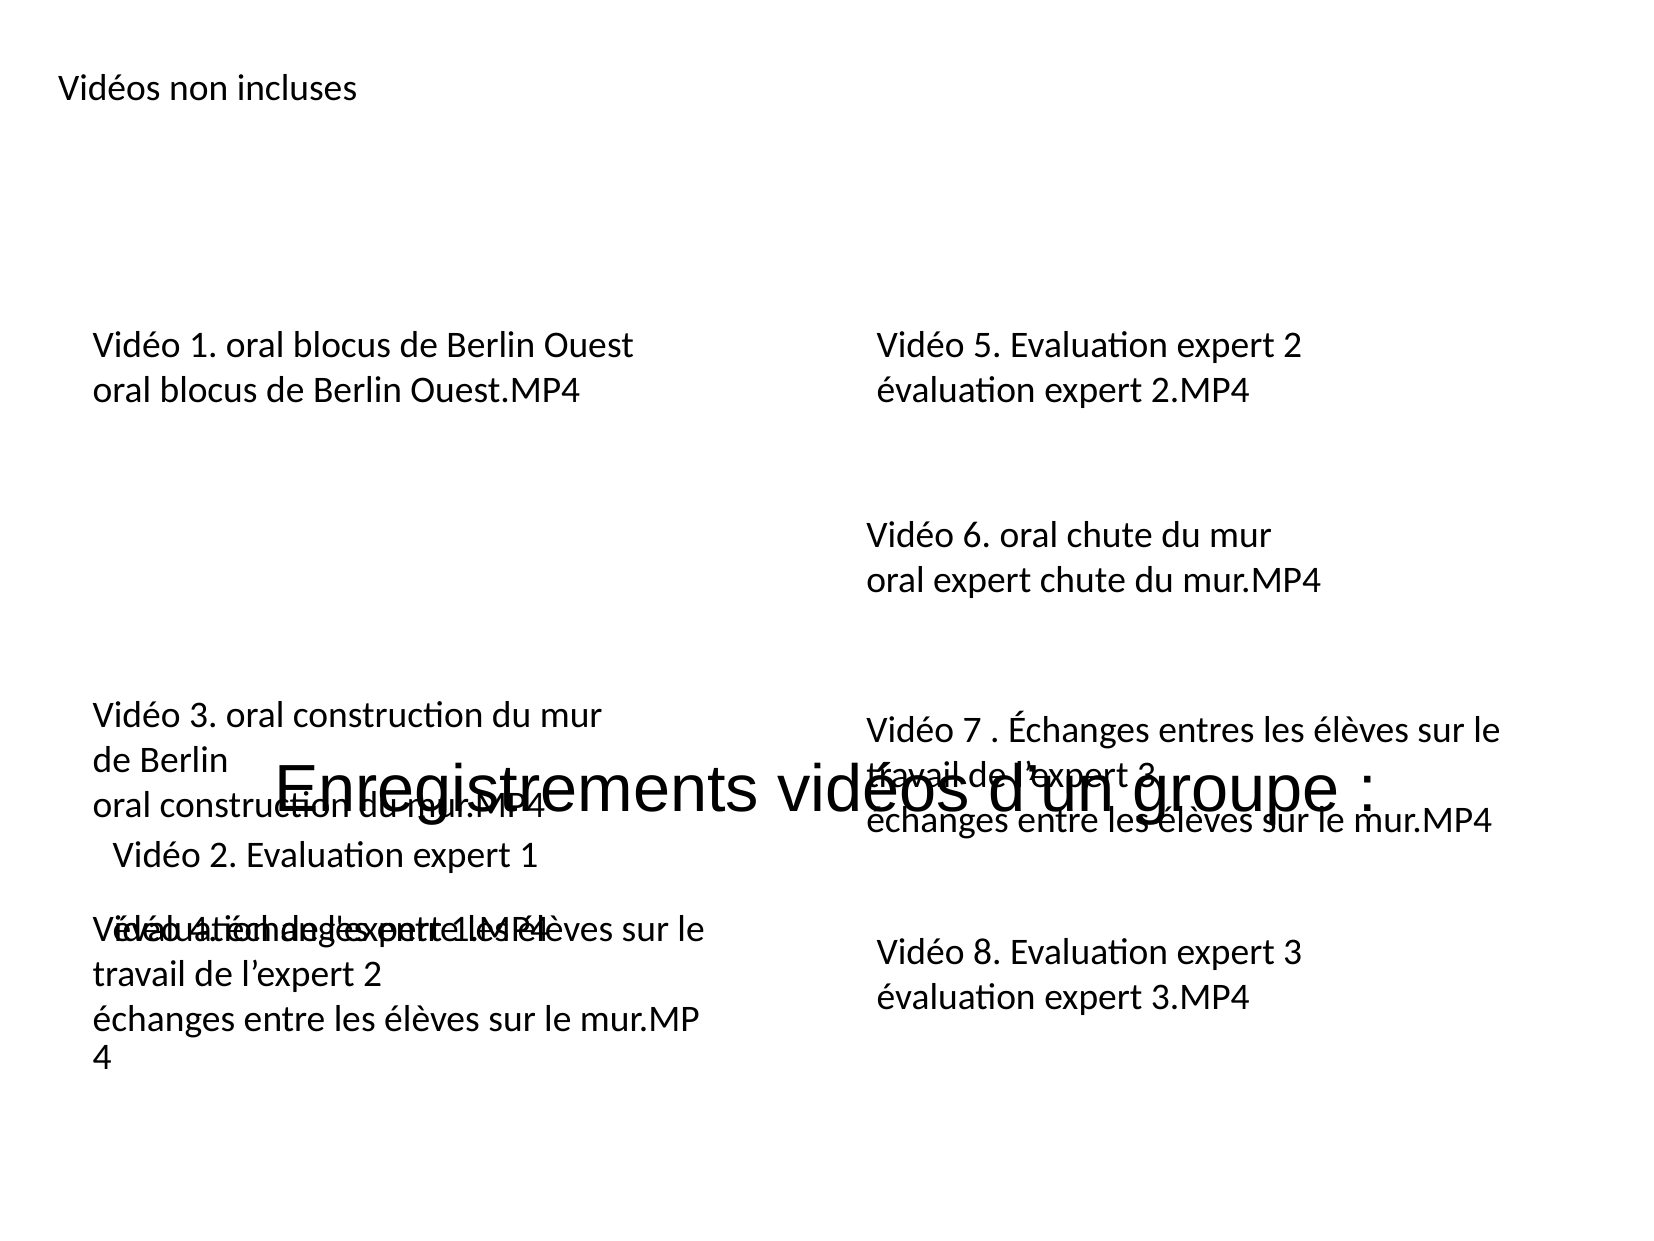

Vidéos non incluses
# Enregistrements vidéos d’un groupe :
Vidéo 1. oral blocus de Berlin Ouest
oral blocus de Berlin Ouest.MP4
Vidéo 5. Evaluation expert 2
évaluation expert 2.MP4
Vidéo 6. oral chute du mur
oral expert chute du mur.MP4
Vidéo 3. oral construction du mur de Berlin
oral construction du mur.MP4
Vidéo 7 . Échanges entres les élèves sur le travail de l’expert 3
échanges entre les élèves sur le mur.MP4
Vidéo 2. Evaluation expert 1
évaluation de l'expert 1.MP4
Vidéo 4. échanges entre les élèves sur le travail de l’expert 2
échanges entre les élèves sur le mur.MP4
Vidéo 8. Evaluation expert 3
évaluation expert 3.MP4